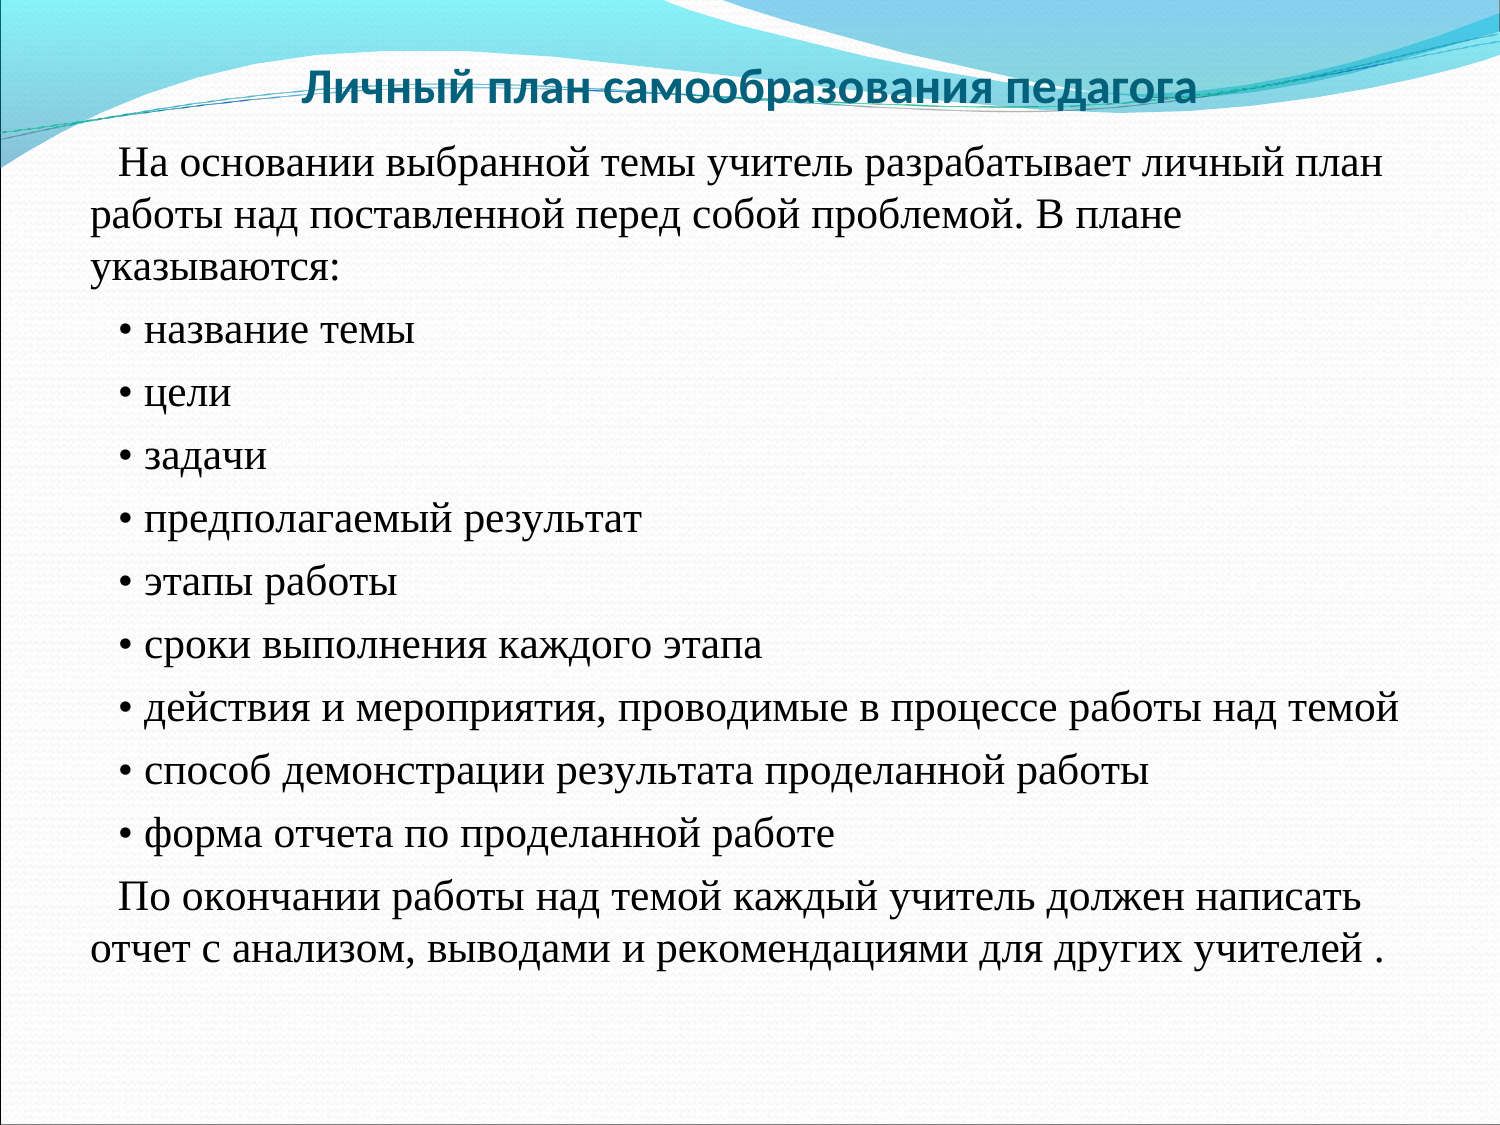

# Личный план самообразования педагога
На основании выбранной темы учитель разрабатывает личный план работы над поставленной перед собой проблемой. В плане указываются:
• название темы
• цели
• задачи
• предполагаемый результат
• этапы работы
• сроки выполнения каждого этапа
• действия и мероприятия, проводимые в процессе работы над темой
• способ демонстрации результата проделанной работы
• форма отчета по проделанной работе
По окончании работы над темой каждый учитель должен написать отчет с анализом, выводами и рекомендациями для других учителей .